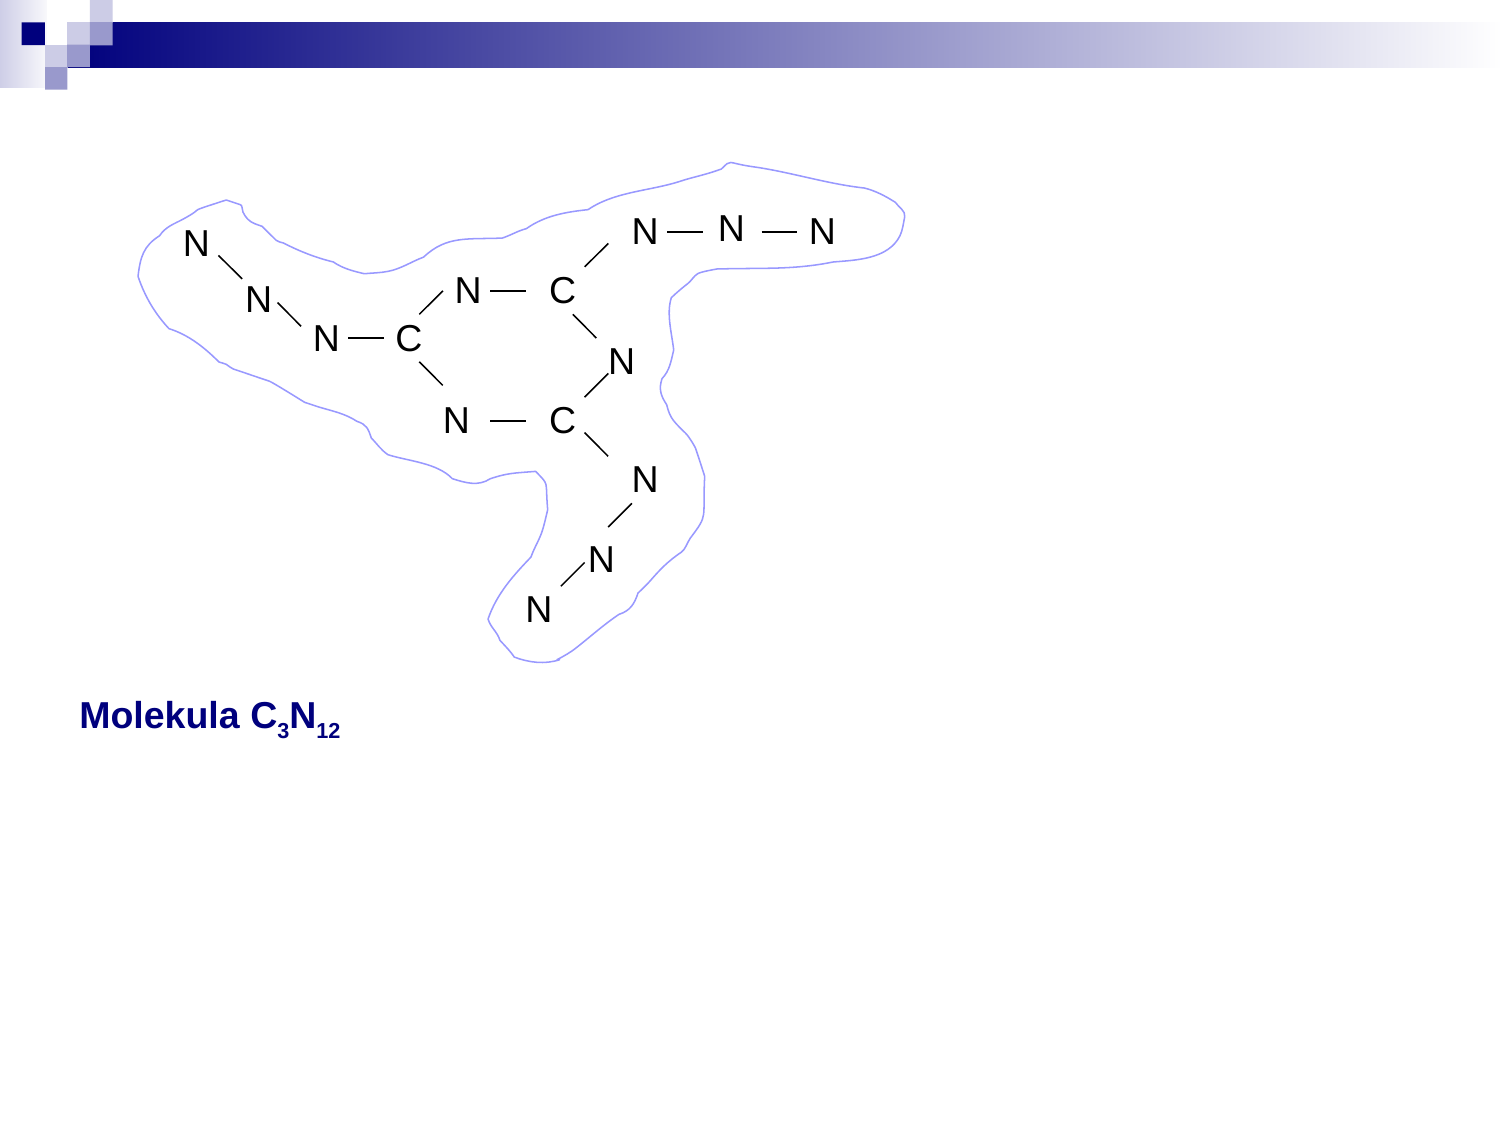

N
N
N
N
N
C
N
N
C
N
N
C
N
N
N
Molekula C3N12